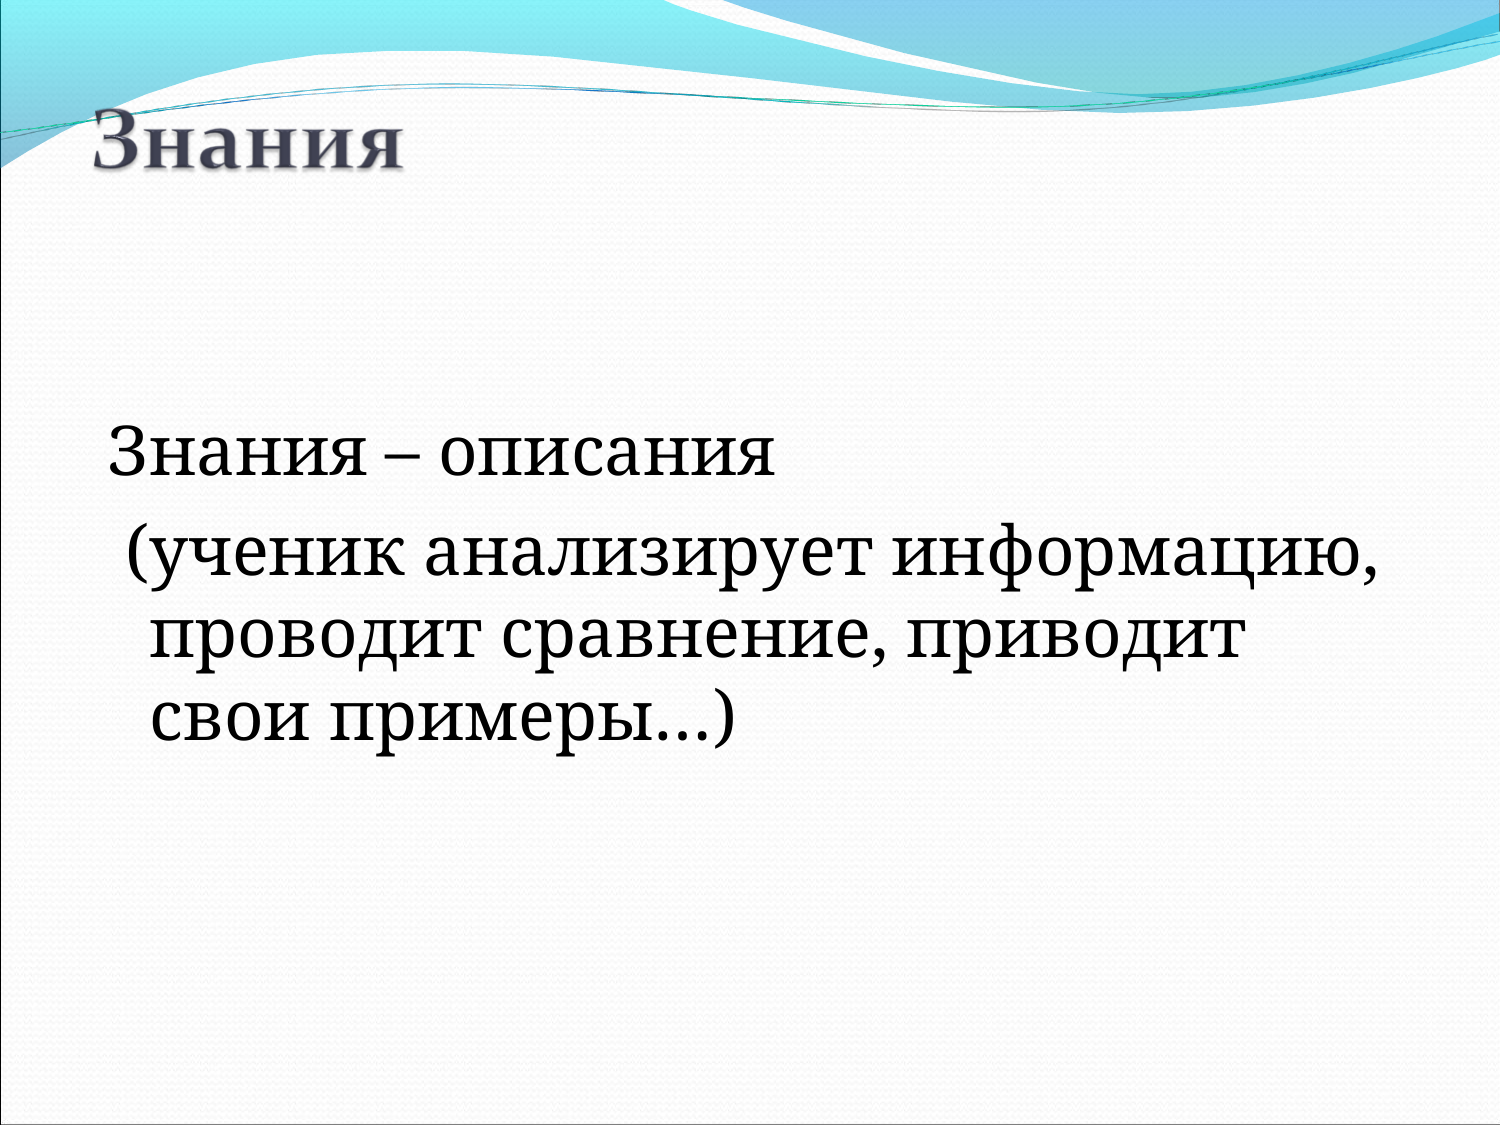

# Знания – описания
 (ученик анализирует информацию, проводит сравнение, приводит свои примеры…)